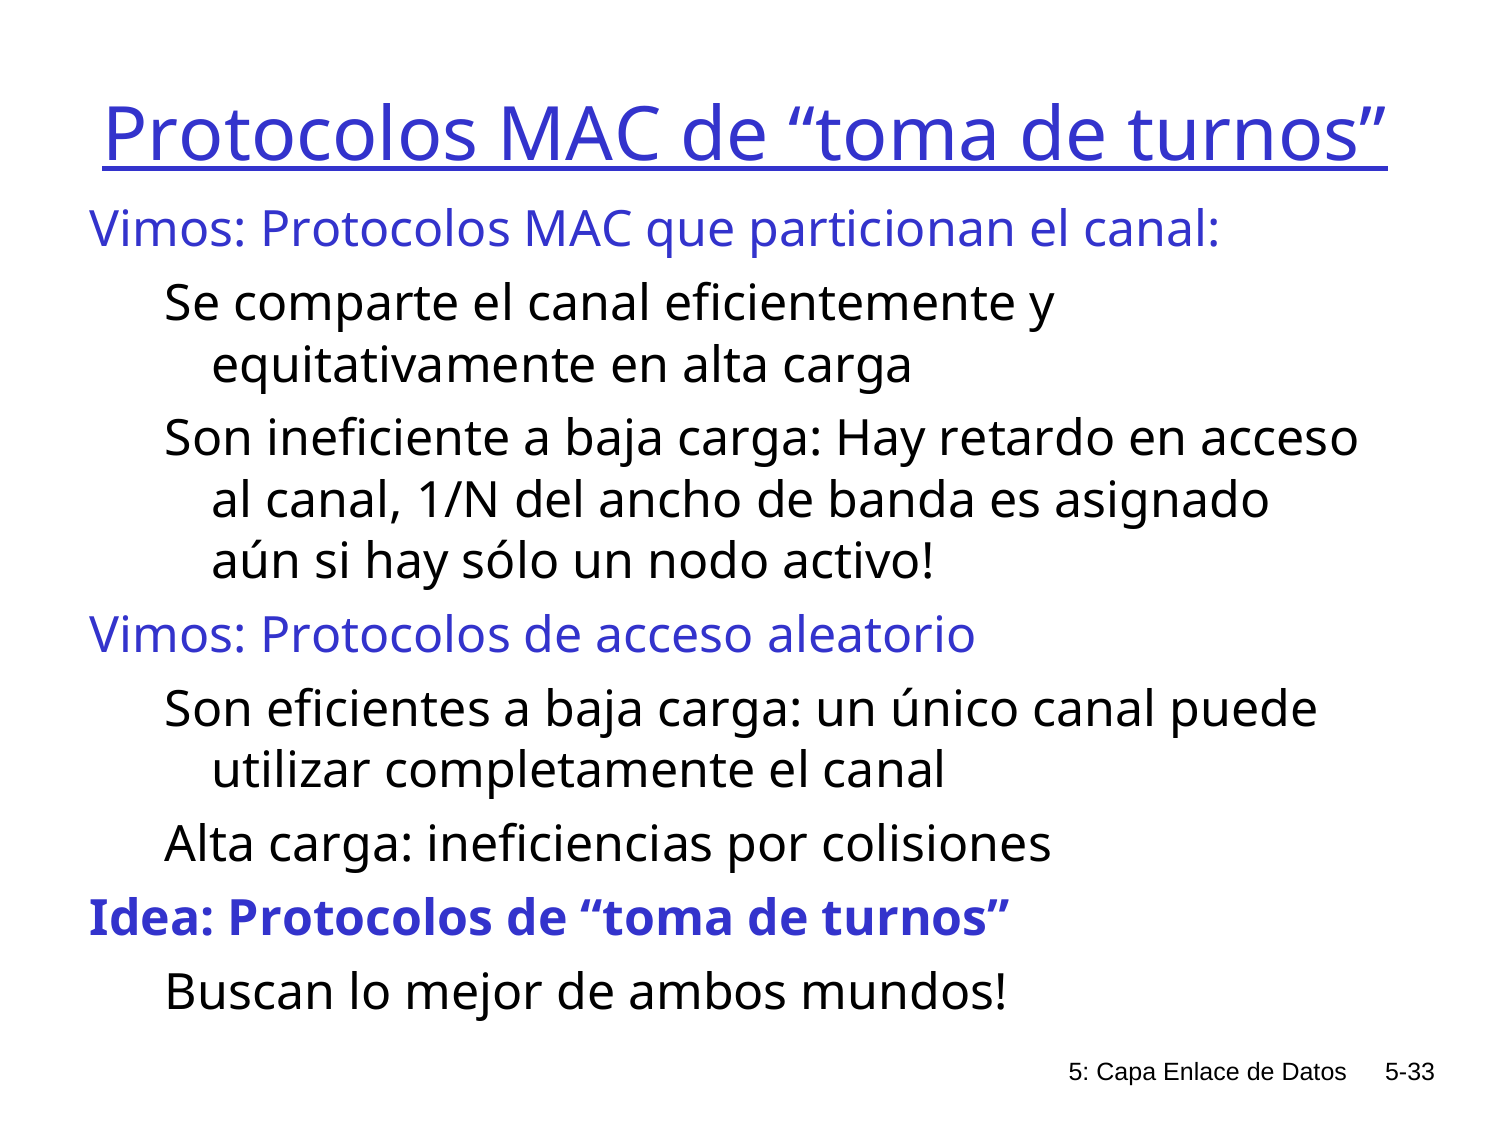

# Protocolos MAC de “toma de turnos”
Vimos: Protocolos MAC que particionan el canal:
Se comparte el canal eficientemente y equitativamente en alta carga
Son ineficiente a baja carga: Hay retardo en acceso al canal, 1/N del ancho de banda es asignado aún si hay sólo un nodo activo!
Vimos: Protocolos de acceso aleatorio
Son eficientes a baja carga: un único canal puede utilizar completamente el canal
Alta carga: ineficiencias por colisiones
Idea: Protocolos de “toma de turnos”
Buscan lo mejor de ambos mundos!
33